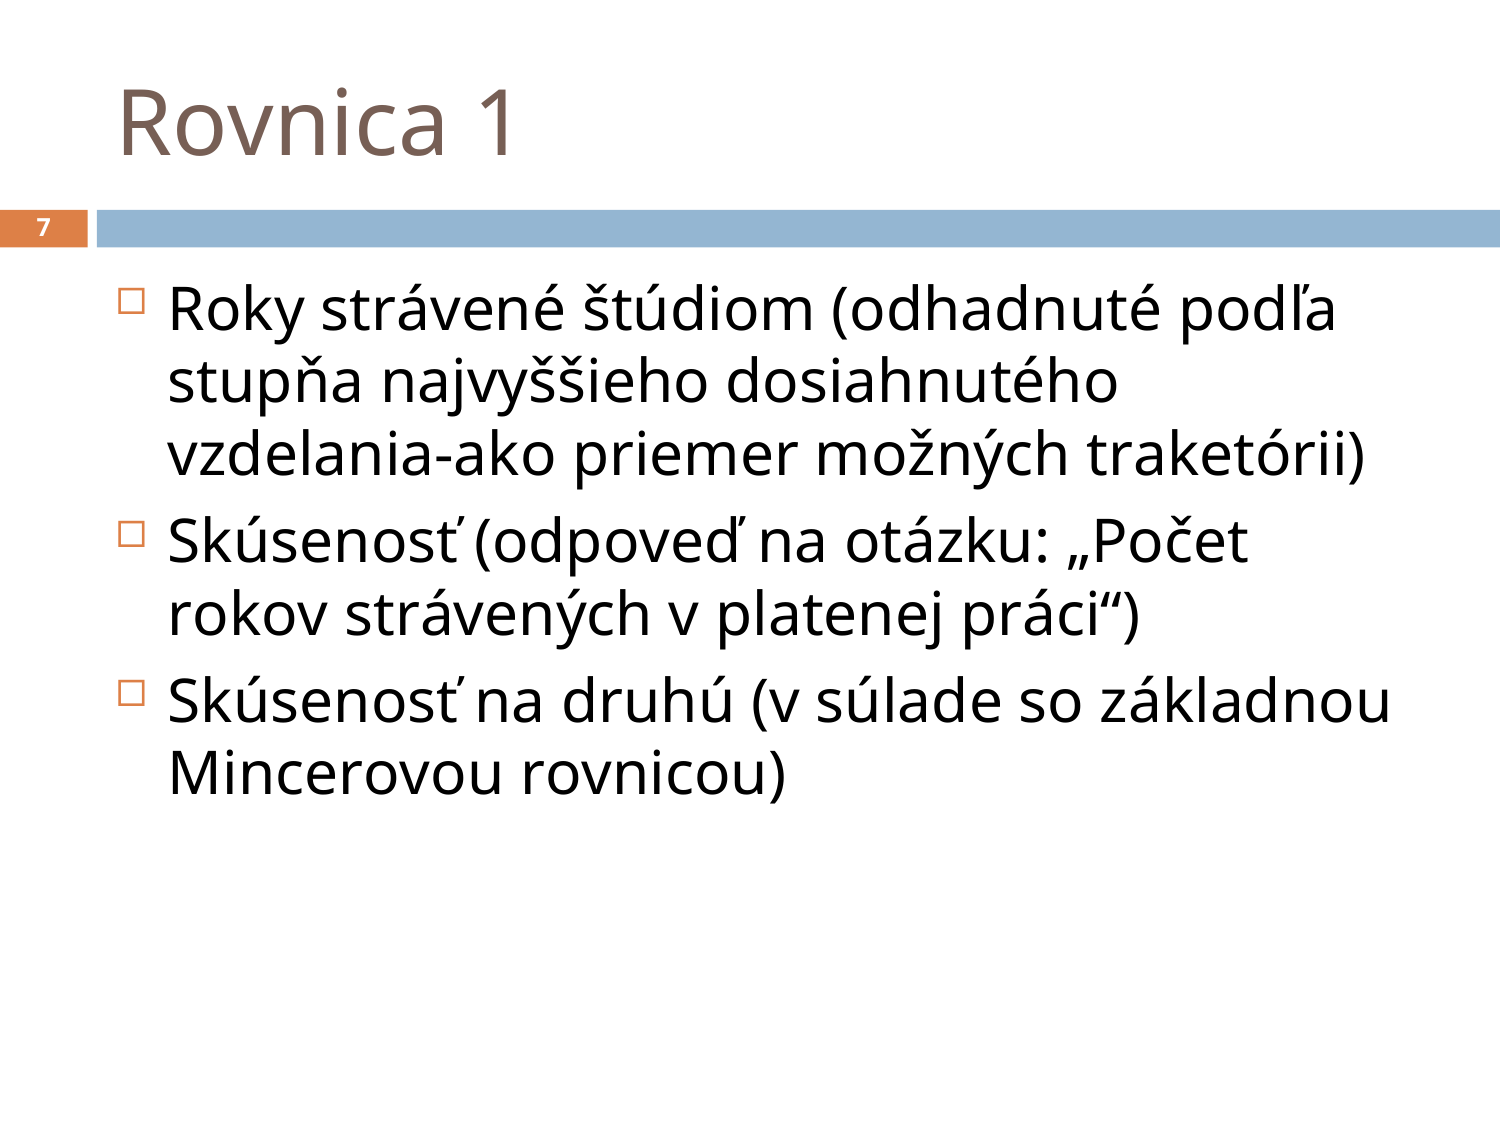

# Rovnica 1
Roky strávené štúdiom (odhadnuté podľa stupňa najvyššieho dosiahnutého vzdelania-ako priemer možných traketórii)
Skúsenosť (odpoveď na otázku: „Počet rokov strávených v platenej práci“)
Skúsenosť na druhú (v súlade so základnou Mincerovou rovnicou)